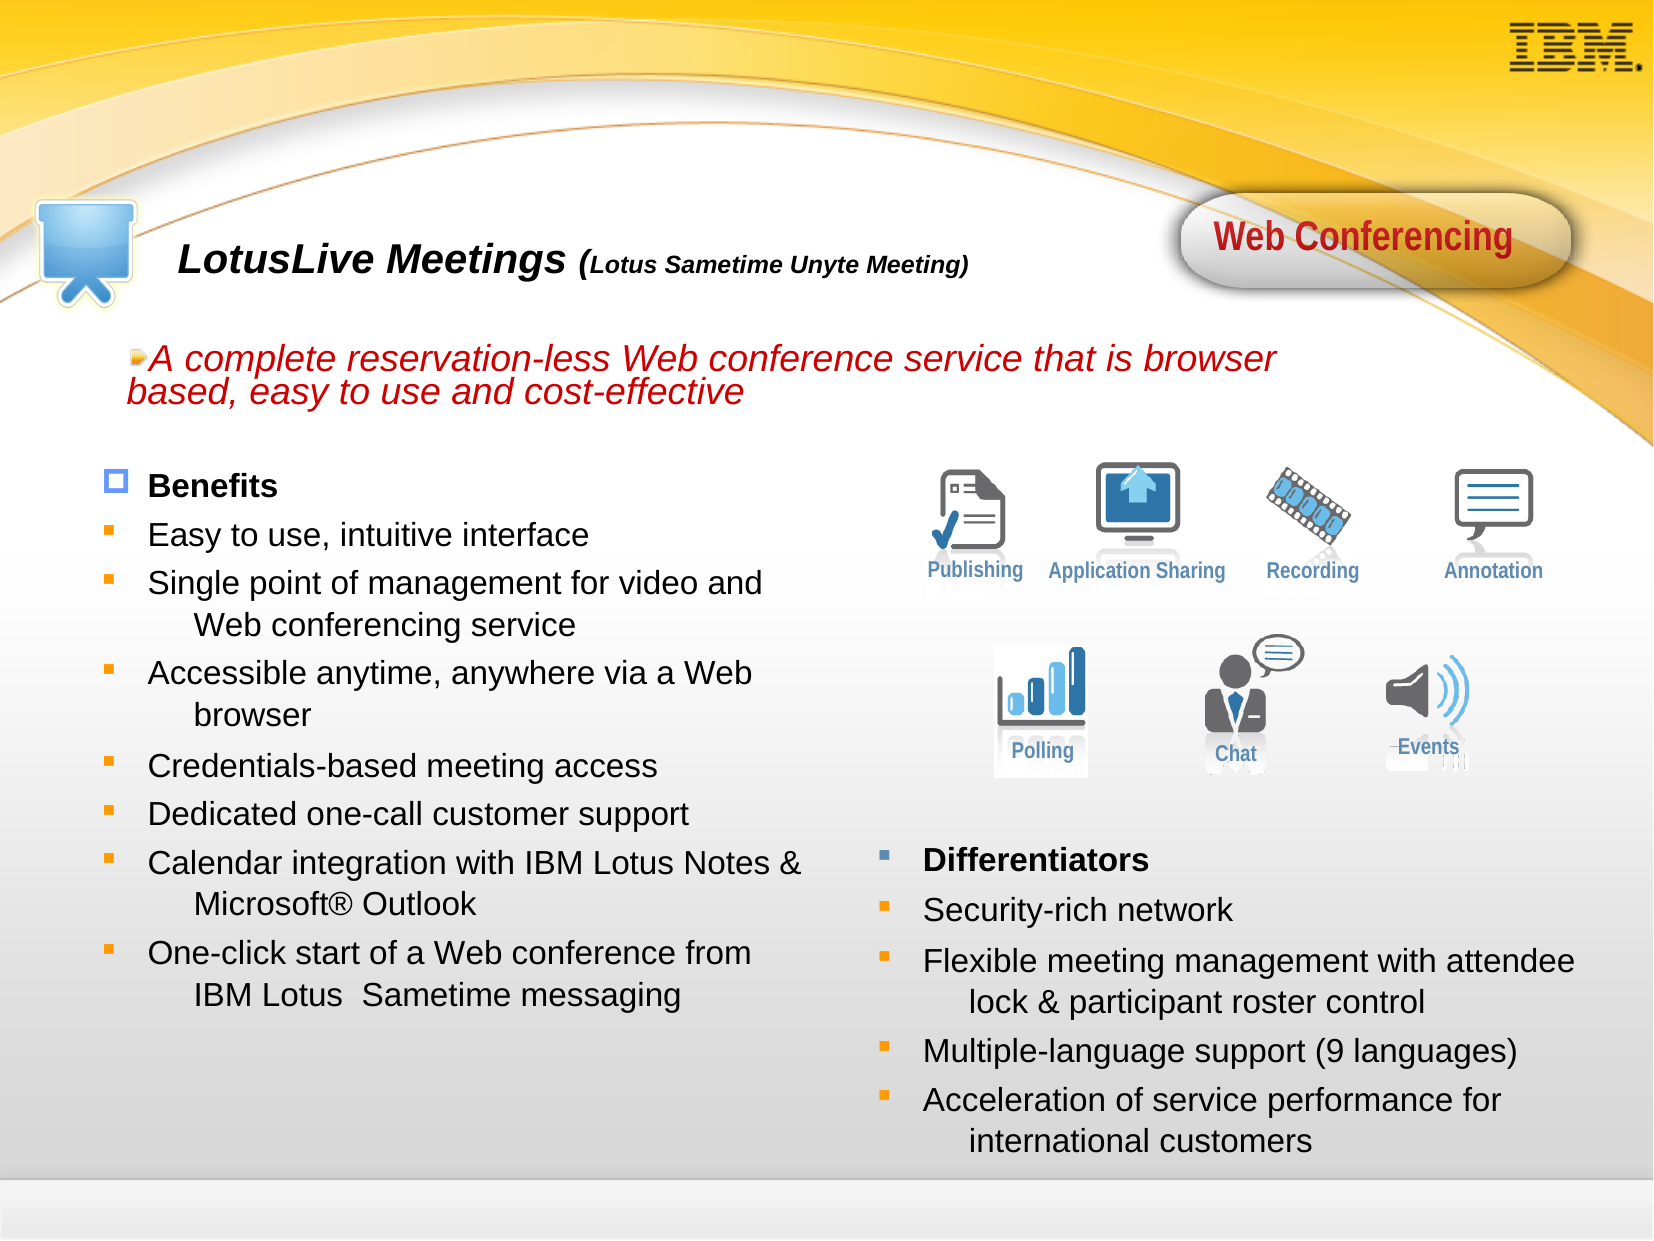

Web Conferencing
# LotusLive Meetings (Lotus Sametime Unyte Meeting)
A complete reservation-less Web conference service that is browser based, easy to use and cost-effective
Recording
Benefits
Easy to use, intuitive interface
Single point of management for video and Web conferencing service
Accessible anytime, anywhere via a Web browser
Credentials-based meeting access
Dedicated one-call customer support
Calendar integration with IBM Lotus Notes & Microsoft® Outlook
One-click start of a Web conference from IBM Lotus Sametime messaging
Publishing
Annotation
Application Sharing
Chat
Polling
Events
Differentiators
Security-rich network
Flexible meeting management with attendee lock & participant roster control
Multiple-language support (9 languages)
Acceleration of service performance for international customers